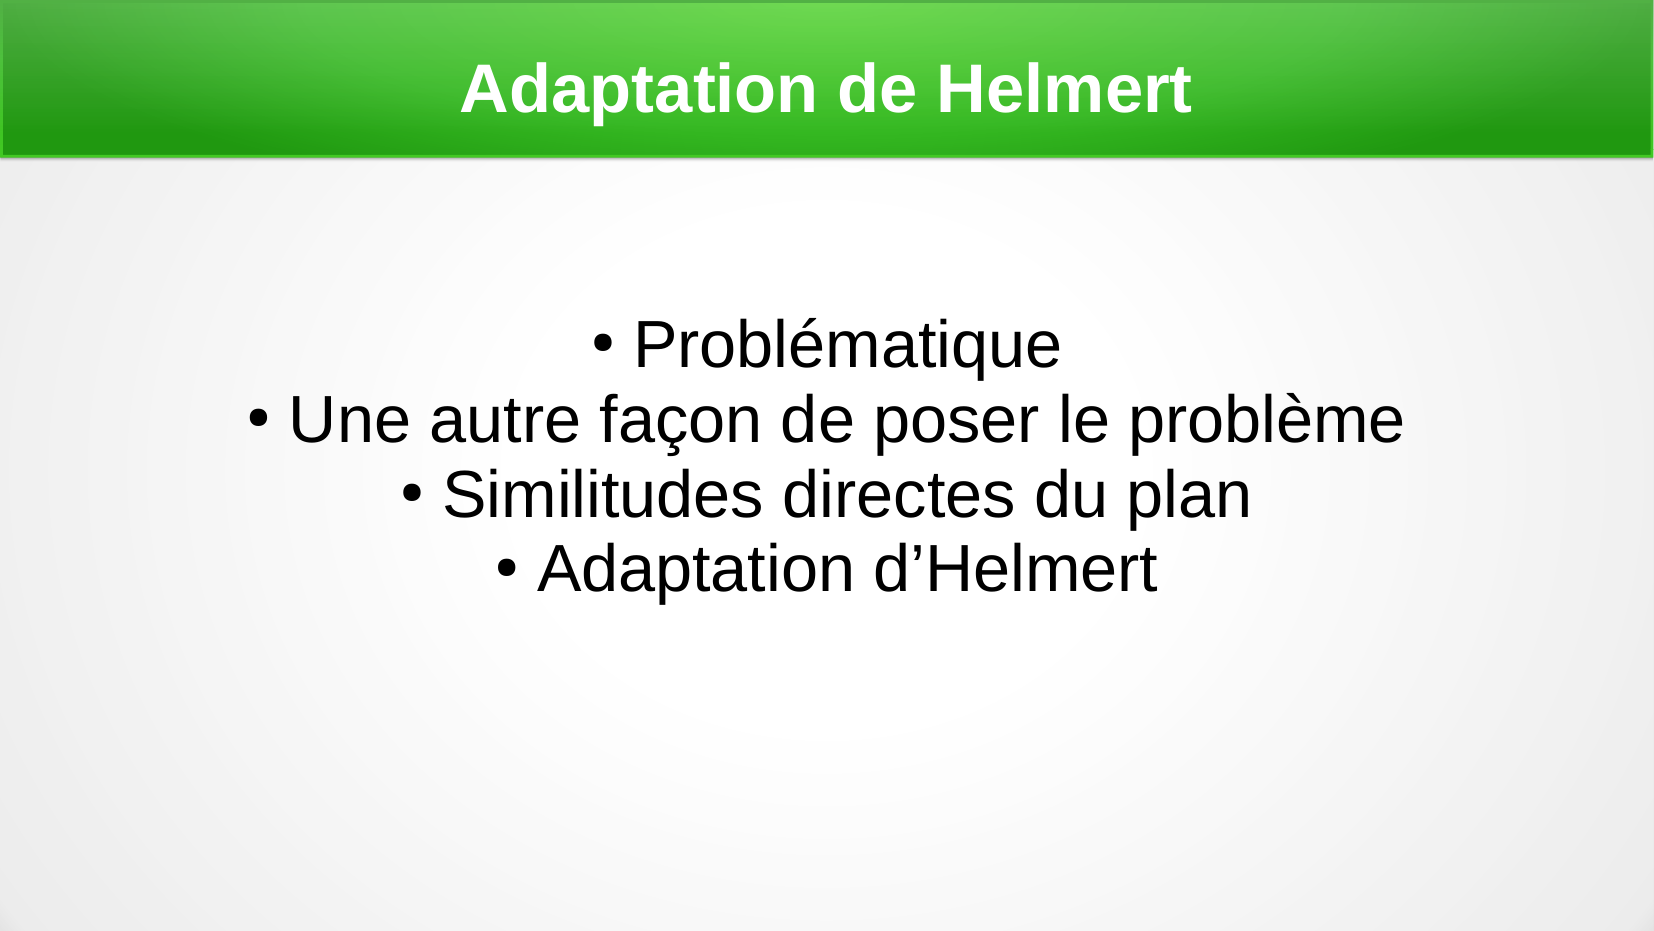

# Adaptation de Helmert
 Problématique
 Une autre façon de poser le problème
 Similitudes directes du plan
 Adaptation d’Helmert